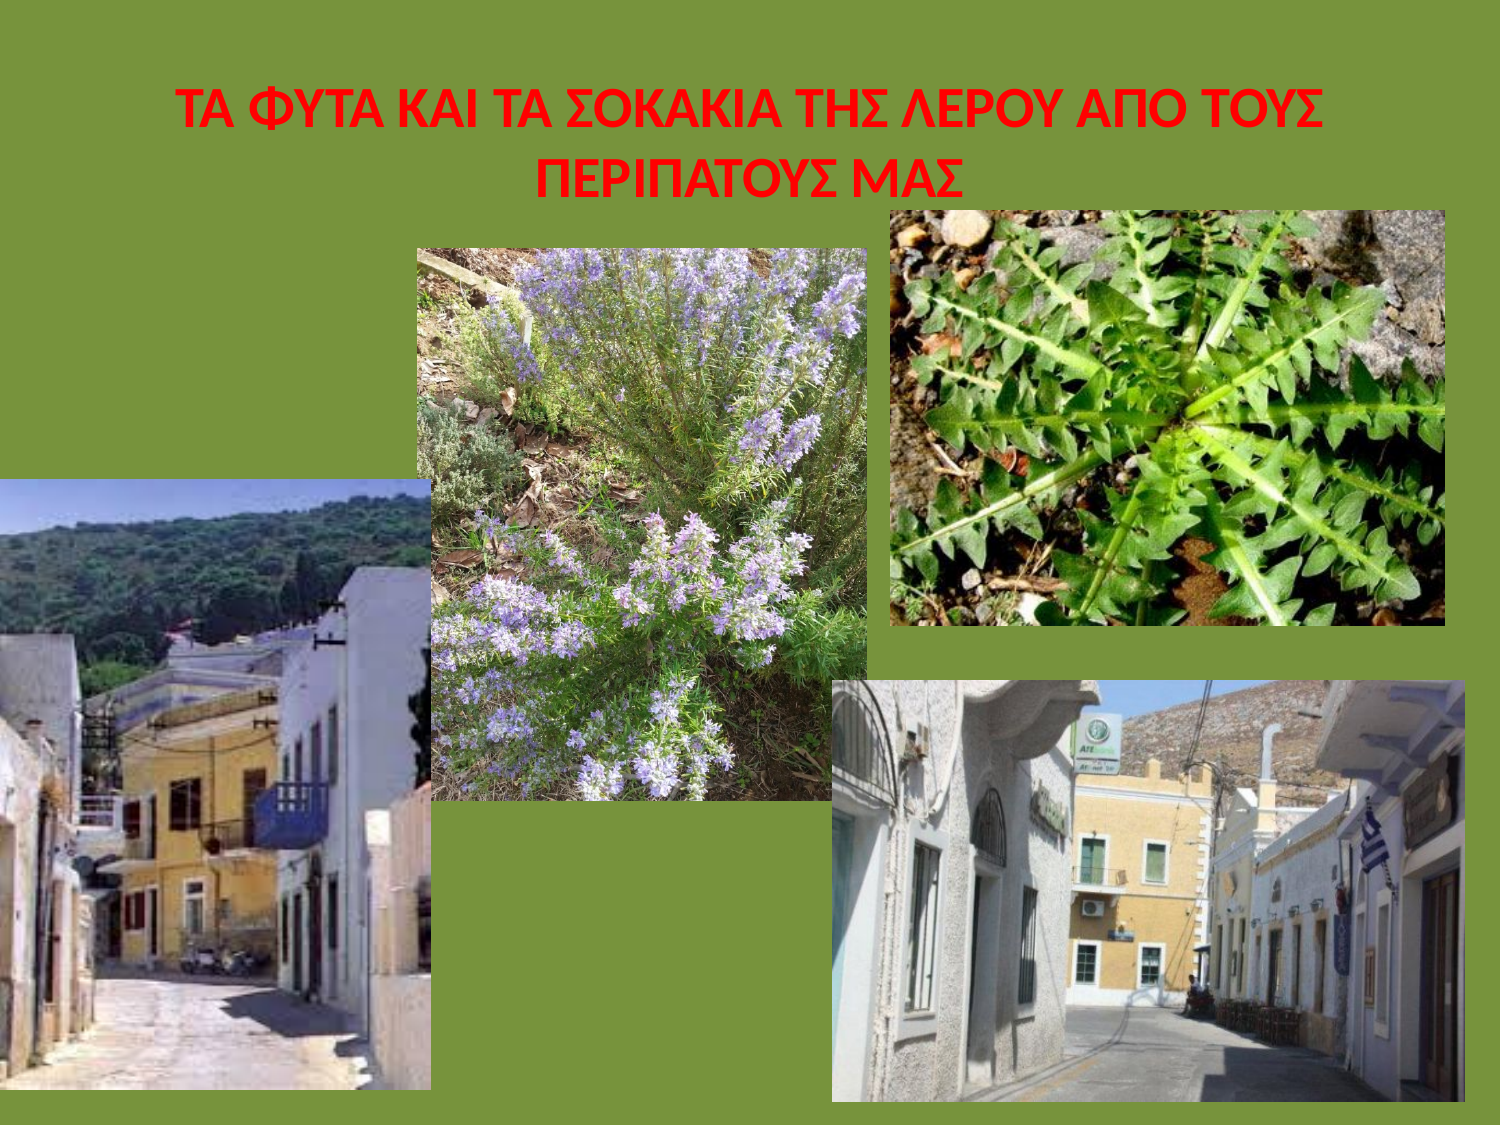

# ΤΑ ΦΥΤΑ ΚΑΙ ΤΑ ΣΟΚΑΚΙΑ ΤΗΣ ΛΕΡΟΥ ΑΠΟ ΤΟΥΣ ΠΕΡΙΠΑΤΟΥΣ ΜΑΣ